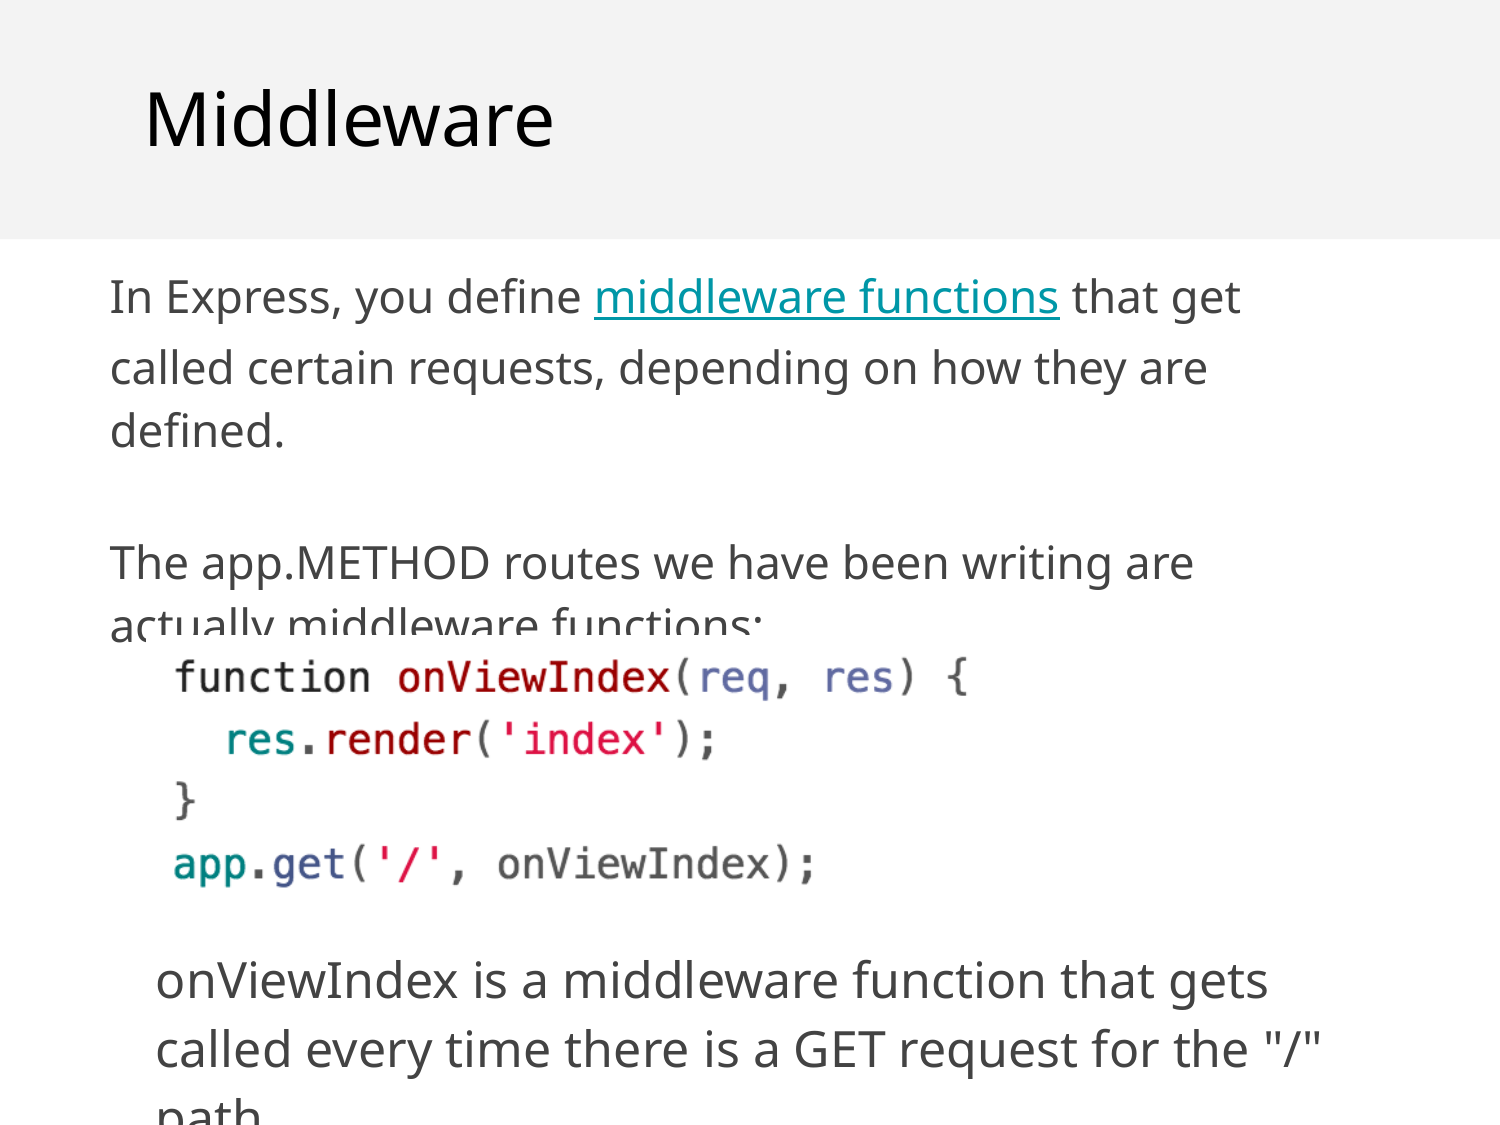

# Middleware
In Express, you define middleware functions that get called certain requests, depending on how they are defined.
The app.METHOD routes we have been writing are actually middleware functions:
onViewIndex is a middleware function that gets called every time there is a GET request for the "/" path.